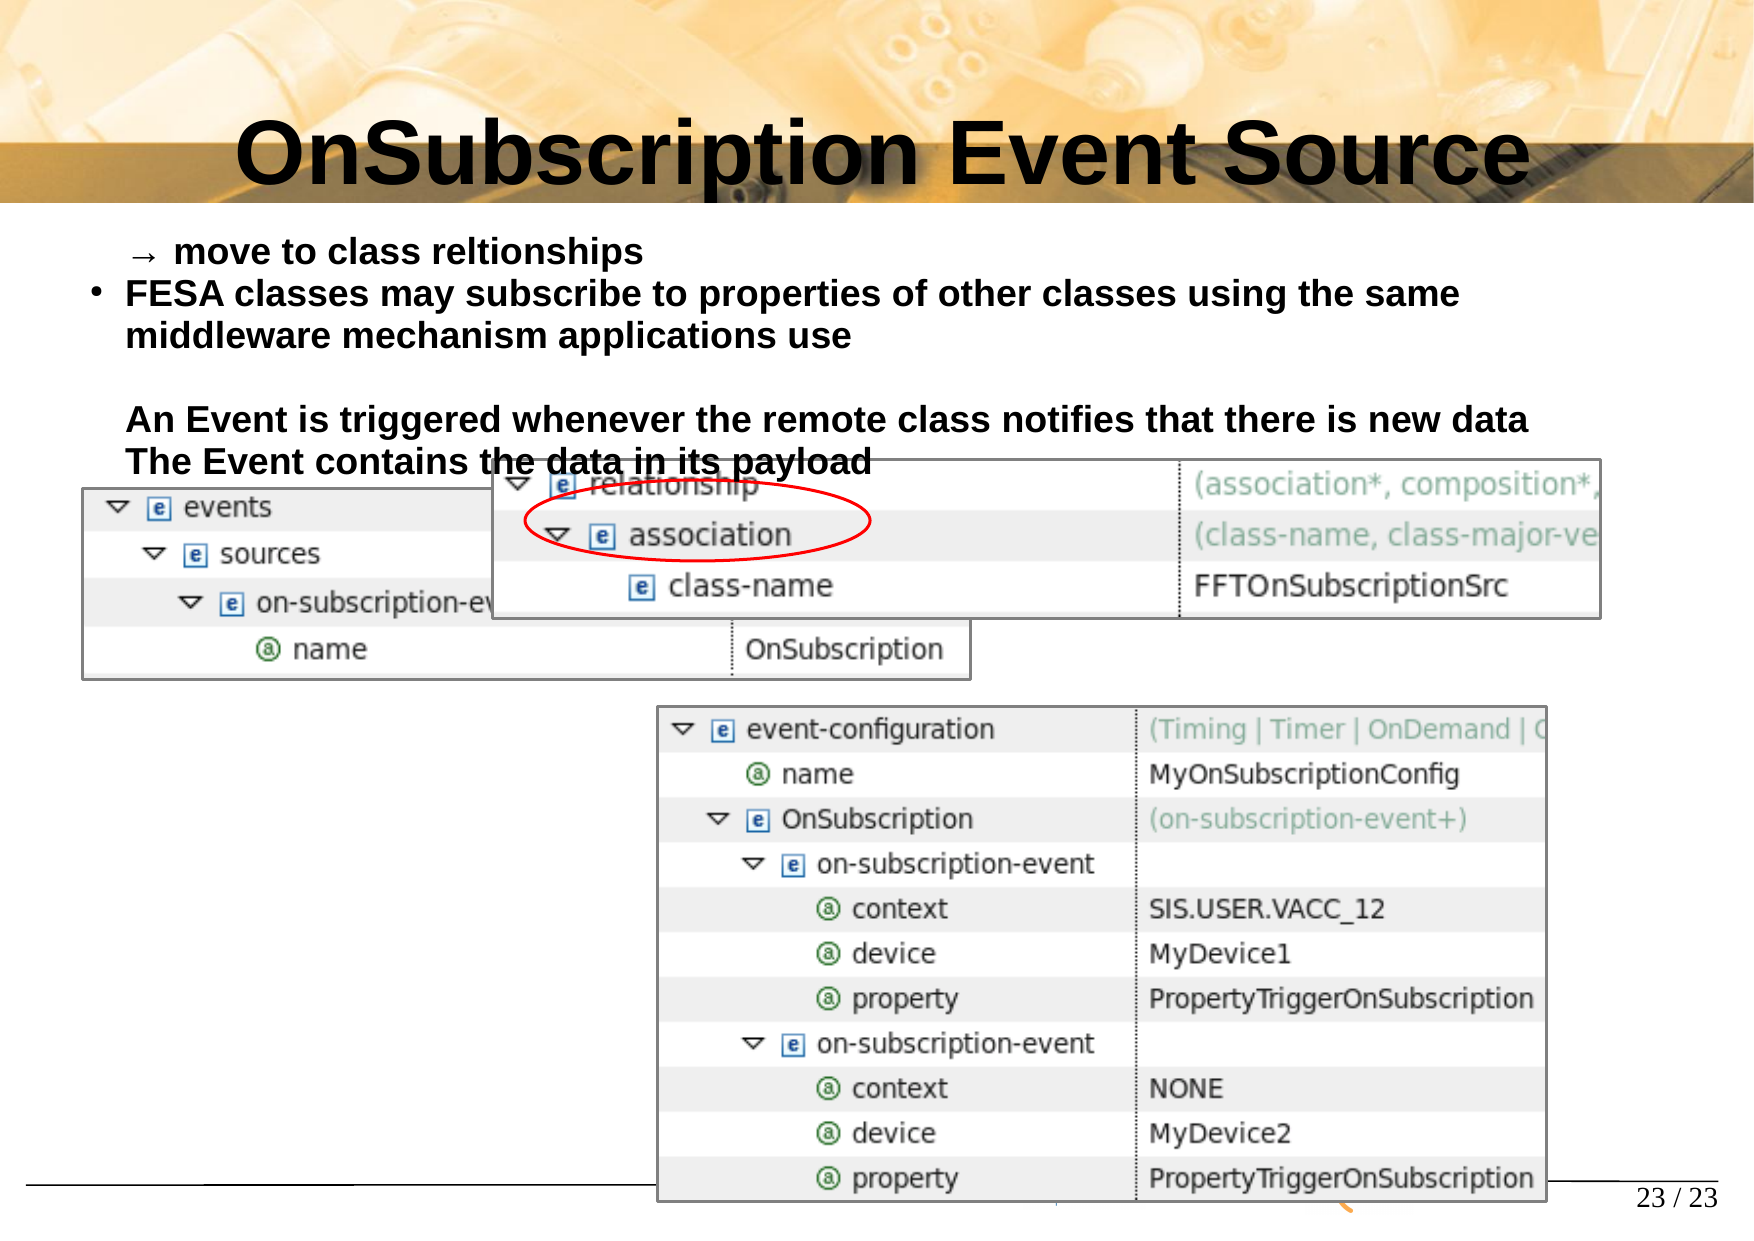

# OnSubscription Event Source
→ move to class reltionships
FESA classes may subscribe to properties of other classes using the same
middleware mechanism applications use
An Event is triggered whenever the remote class notifies that there is new data
The Event contains the data in its payload
23